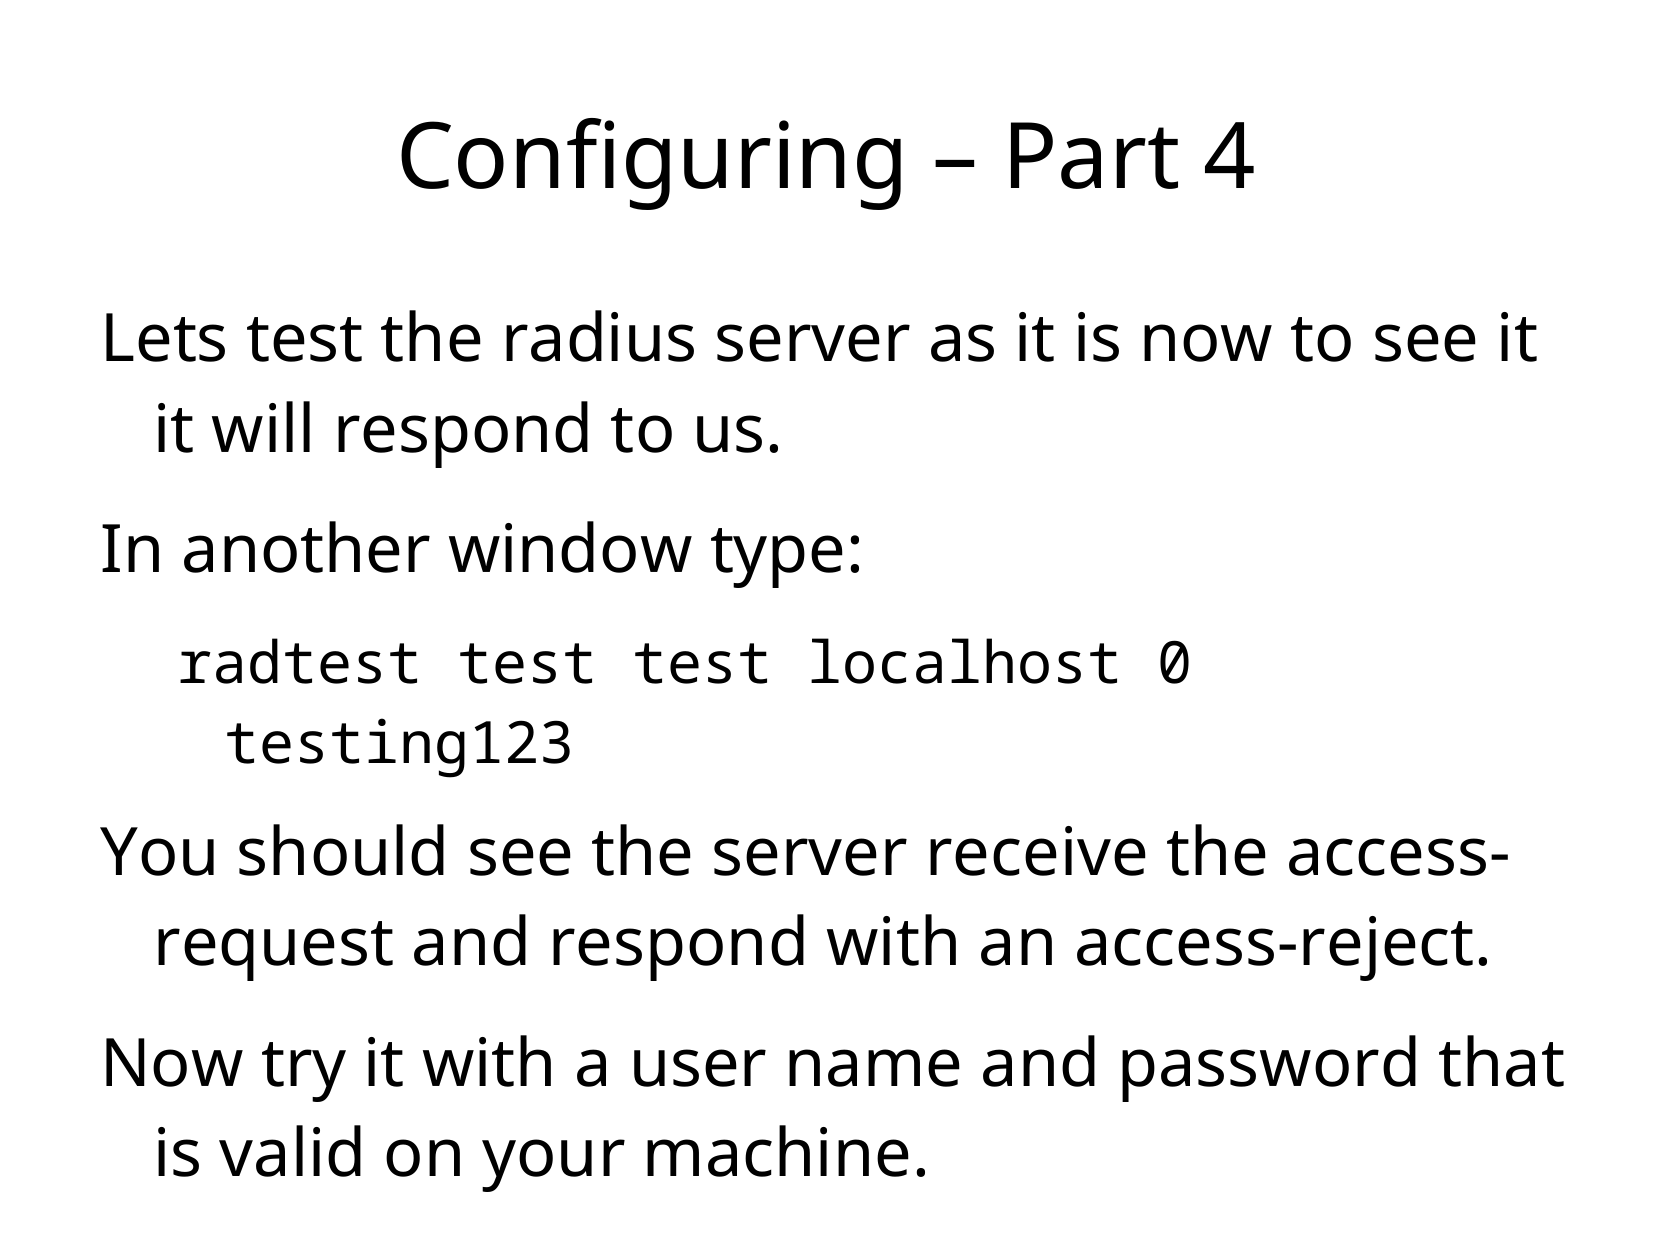

# Configuring – Part 4
Lets test the radius server as it is now to see it it will respond to us.
In another window type:
radtest test test localhost 0 testing123
You should see the server receive the access-request and respond with an access-reject.
Now try it with a user name and password that is valid on your machine.